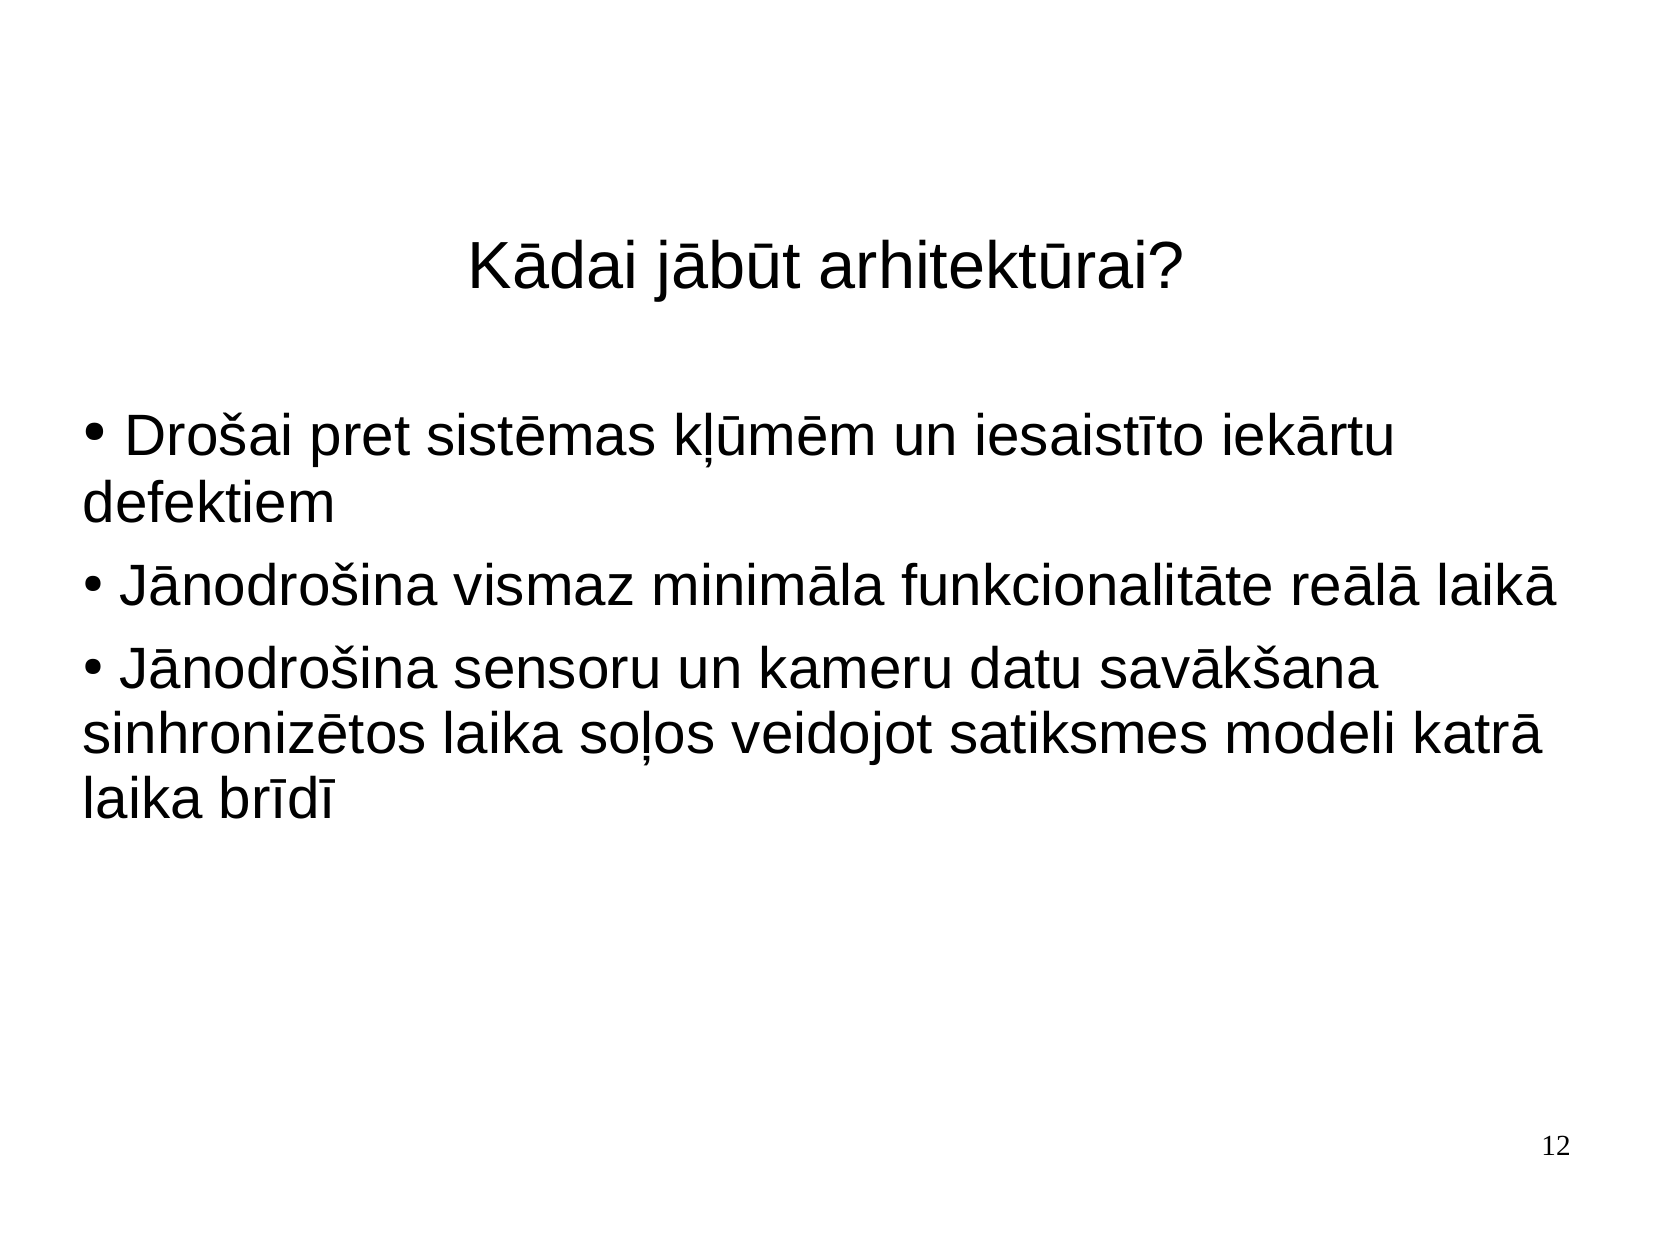

# Kādai jābūt arhitektūrai?
 Drošai pret sistēmas kļūmēm un iesaistīto iekārtu defektiem
 Jānodrošina vismaz minimāla funkcionalitāte reālā laikā
 Jānodrošina sensoru un kameru datu savākšana sinhronizētos laika soļos veidojot satiksmes modeli katrā laika brīdī
12